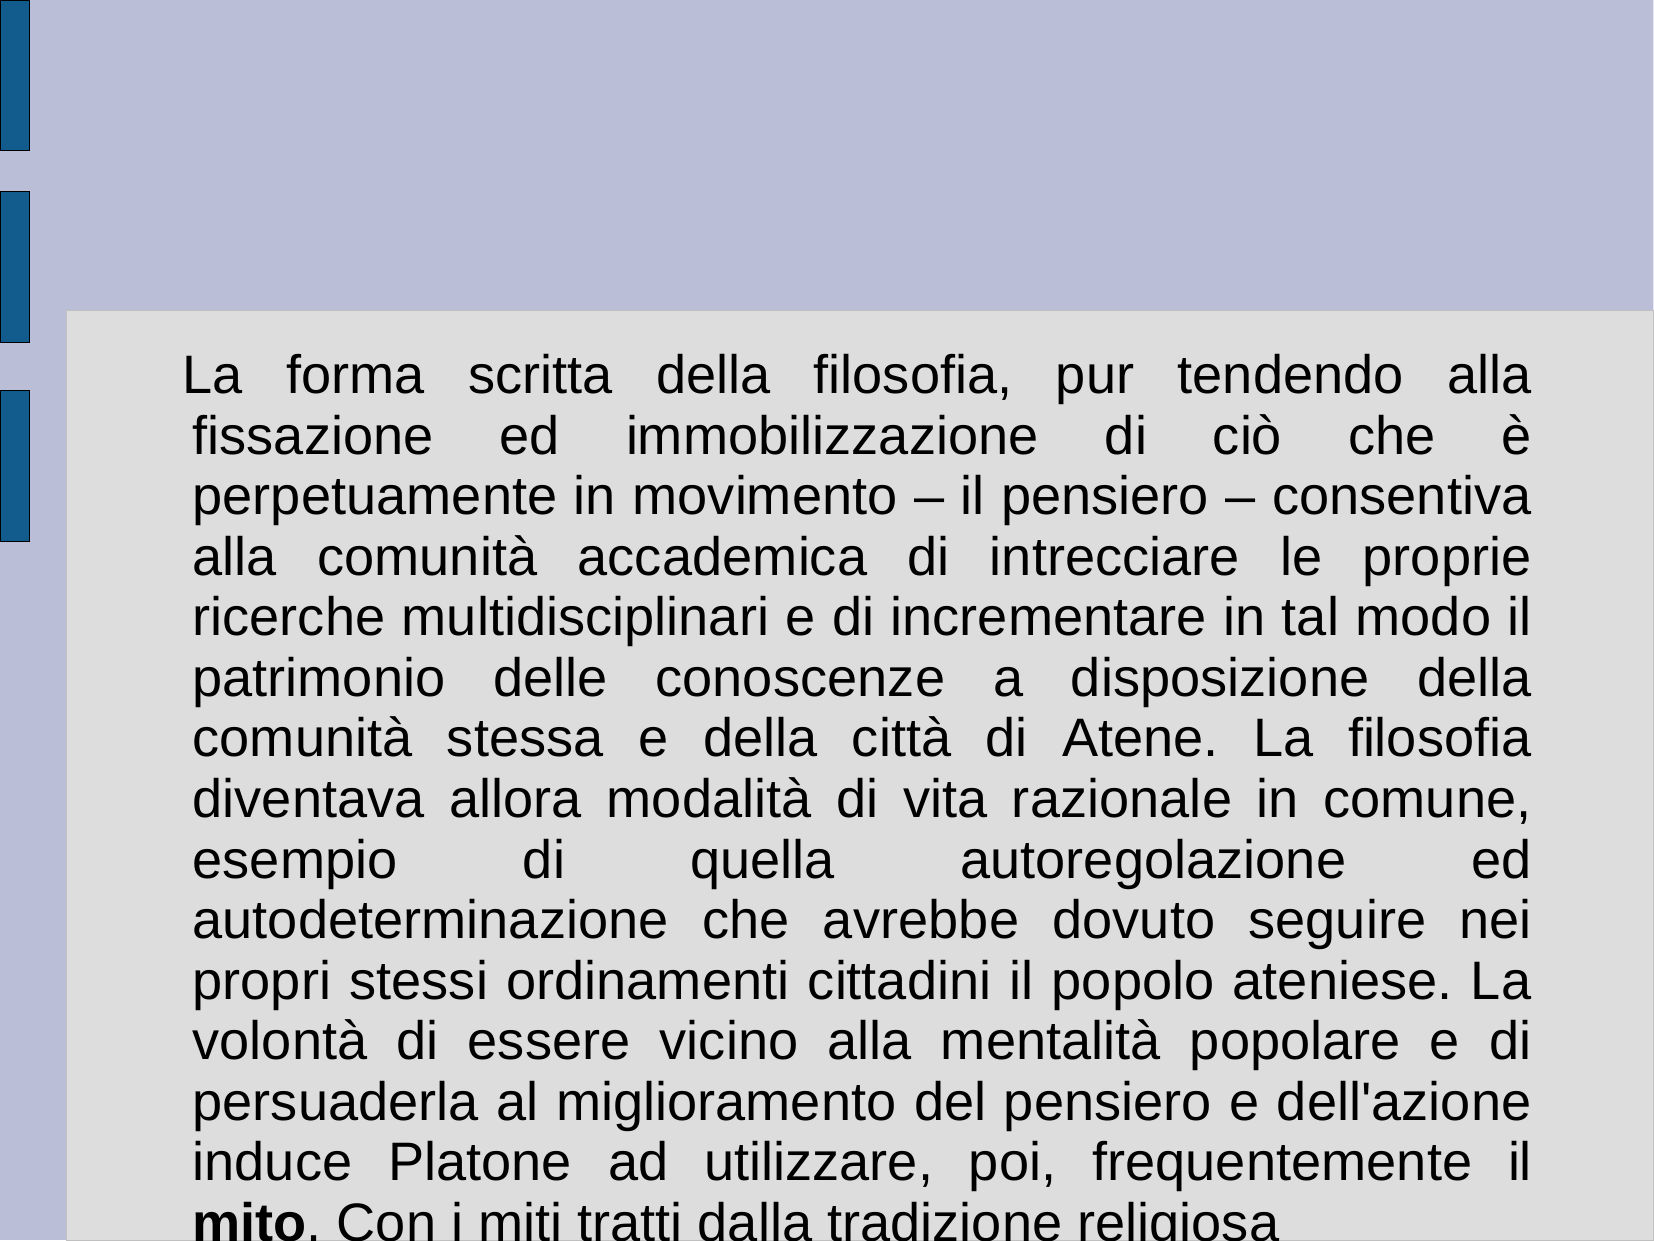

#
 La forma scritta della filosofia, pur tendendo alla fissazione ed immobilizzazione di ciò che è perpetuamente in movimento – il pensiero – consentiva alla comunità accademica di intrecciare le proprie ricerche multidisciplinari e di incrementare in tal modo il patrimonio delle conoscenze a disposizione della comunità stessa e della città di Atene. La filosofia diventava allora modalità di vita razionale in comune, esempio di quella autoregolazione ed autodeterminazione che avrebbe dovuto seguire nei propri stessi ordinamenti cittadini il popolo ateniese. La volontà di essere vicino alla mentalità popolare e di persuaderla al miglioramento del pensiero e dell'azione induce Platone ad utilizzare, poi, frequentemente il mito. Con i miti tratti dalla tradizione religiosa